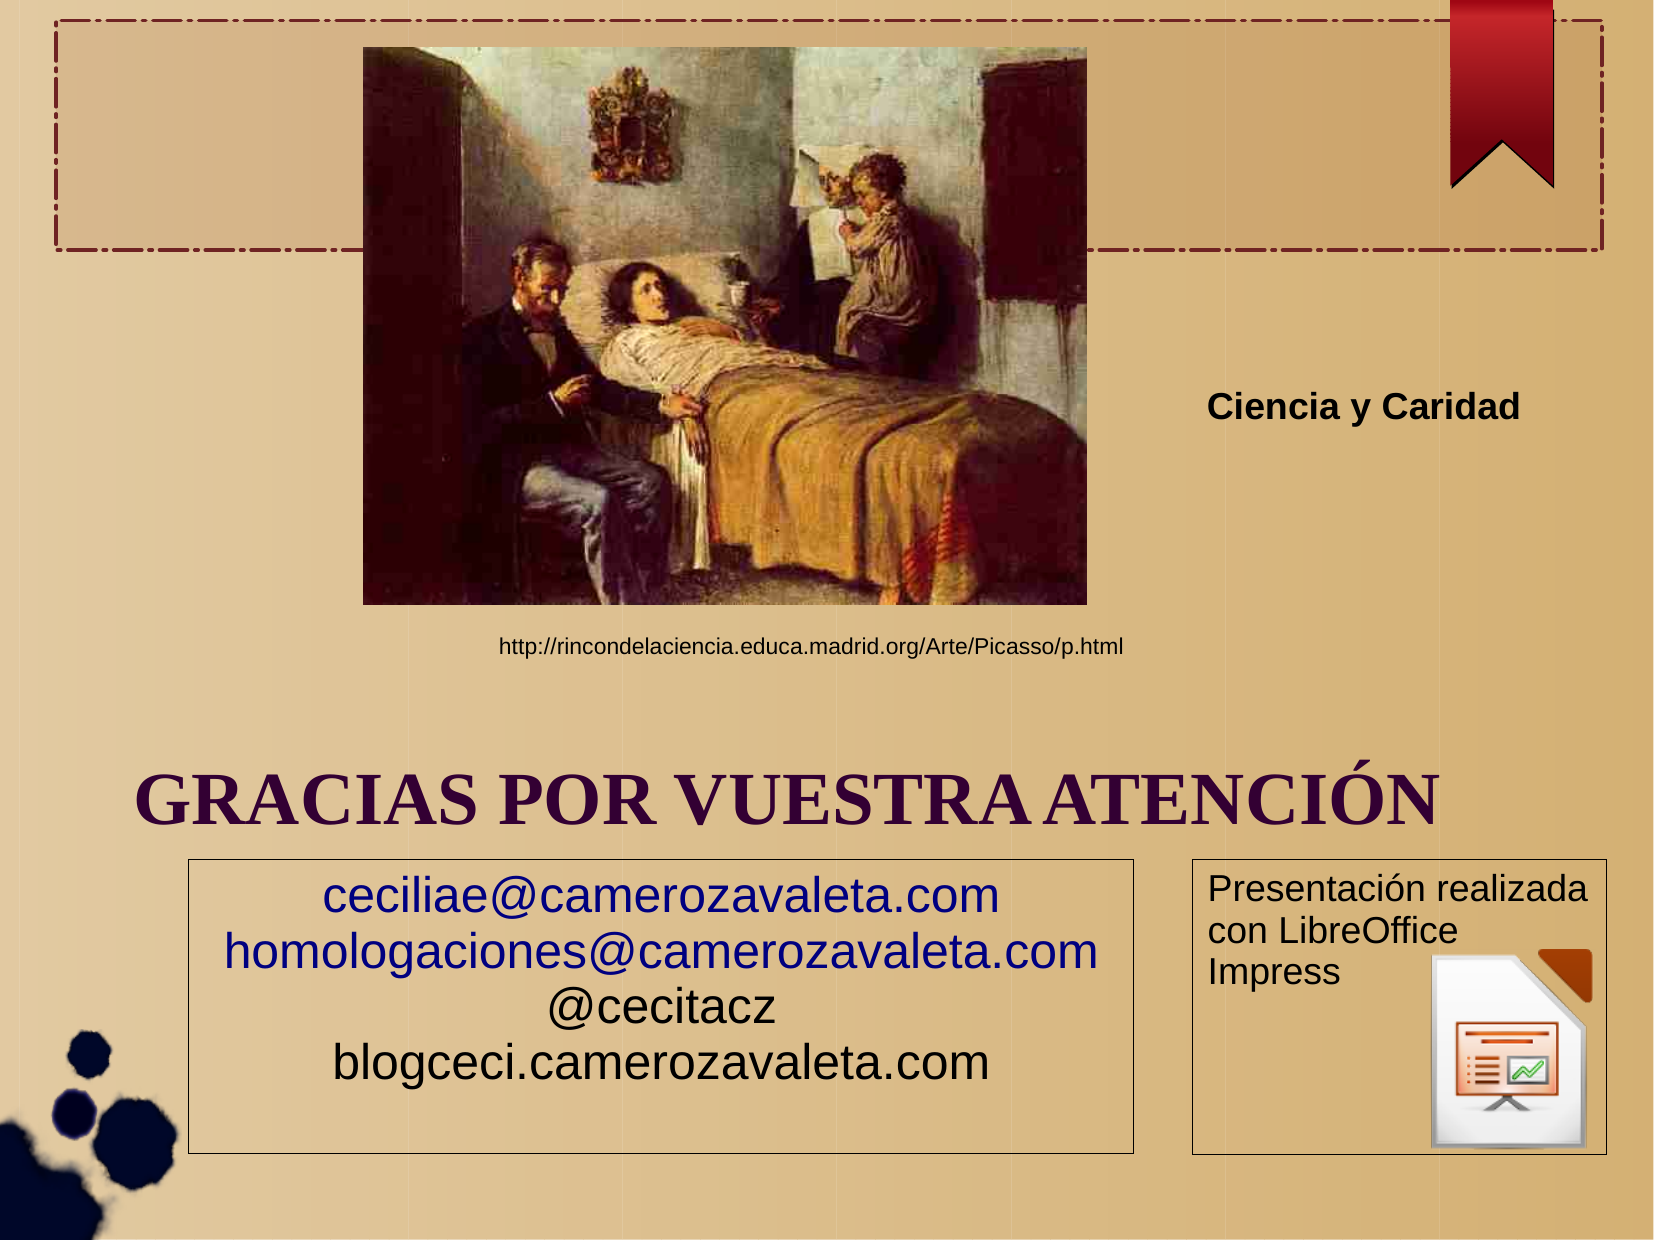

Ciencia y Caridad
http://rincondelaciencia.educa.madrid.org/Arte/Picasso/p.html
# GRACIAS POR VUESTRA ATENCIÓN
ceciliae@camerozavaleta.com
homologaciones@camerozavaleta.com
@cecitacz
blogceci.camerozavaleta.com
Presentación realizada con LibreOffice Impress